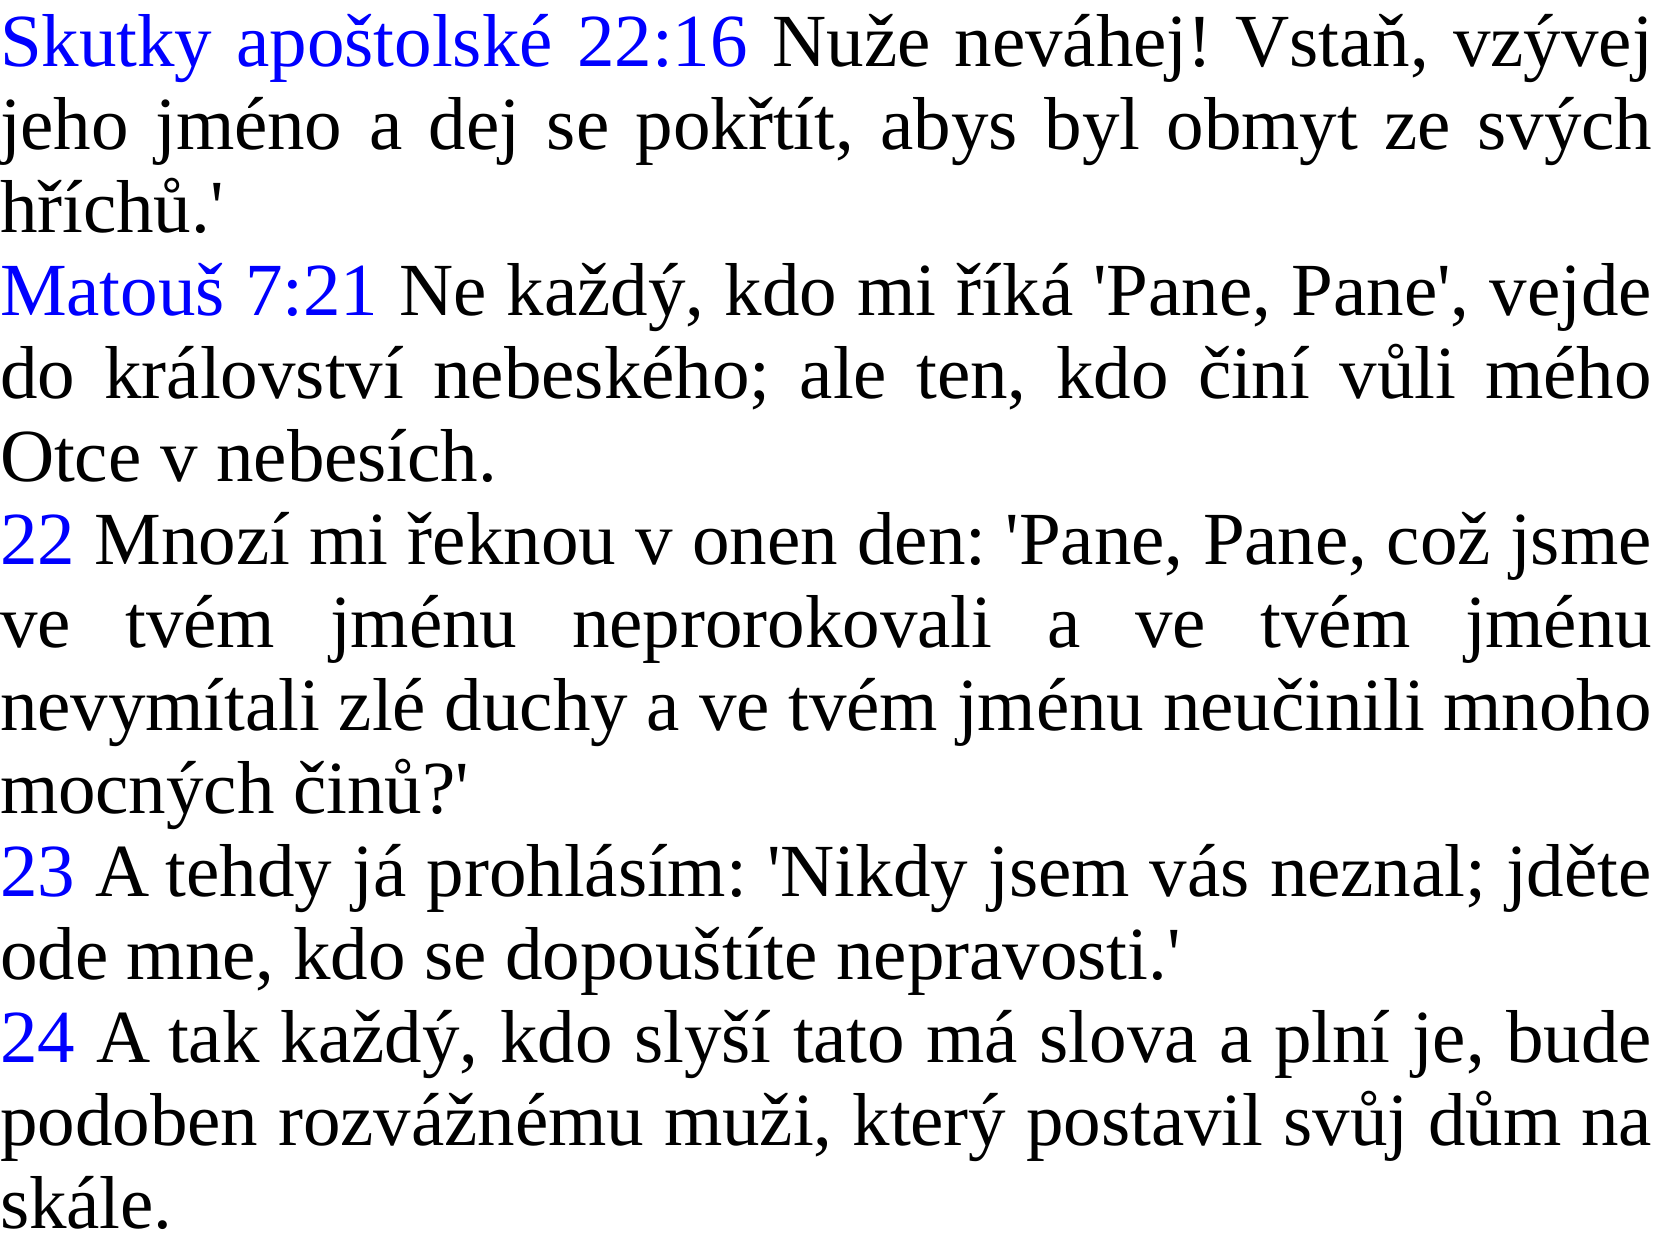

# Skutky apoštolské 22:16 Nuže neváhej! Vstaň, vzývej jeho jméno a dej se pokřtít, abys byl obmyt ze svých hříchů.'
Matouš 7:21 Ne každý, kdo mi říká 'Pane, Pane', vejde do království nebeského; ale ten, kdo činí vůli mého Otce v nebesích.
22 Mnozí mi řeknou v onen den: 'Pane, Pane, což jsme ve tvém jménu neprorokovali a ve tvém jménu nevymítali zlé duchy a ve tvém jménu neučinili mnoho mocných činů?'
23 A tehdy já prohlásím: 'Nikdy jsem vás neznal; jděte ode mne, kdo se dopouštíte nepravosti.'
24 A tak každý, kdo slyší tato má slova a plní je, bude podoben rozvážnému muži, který postavil svůj dům na skále.